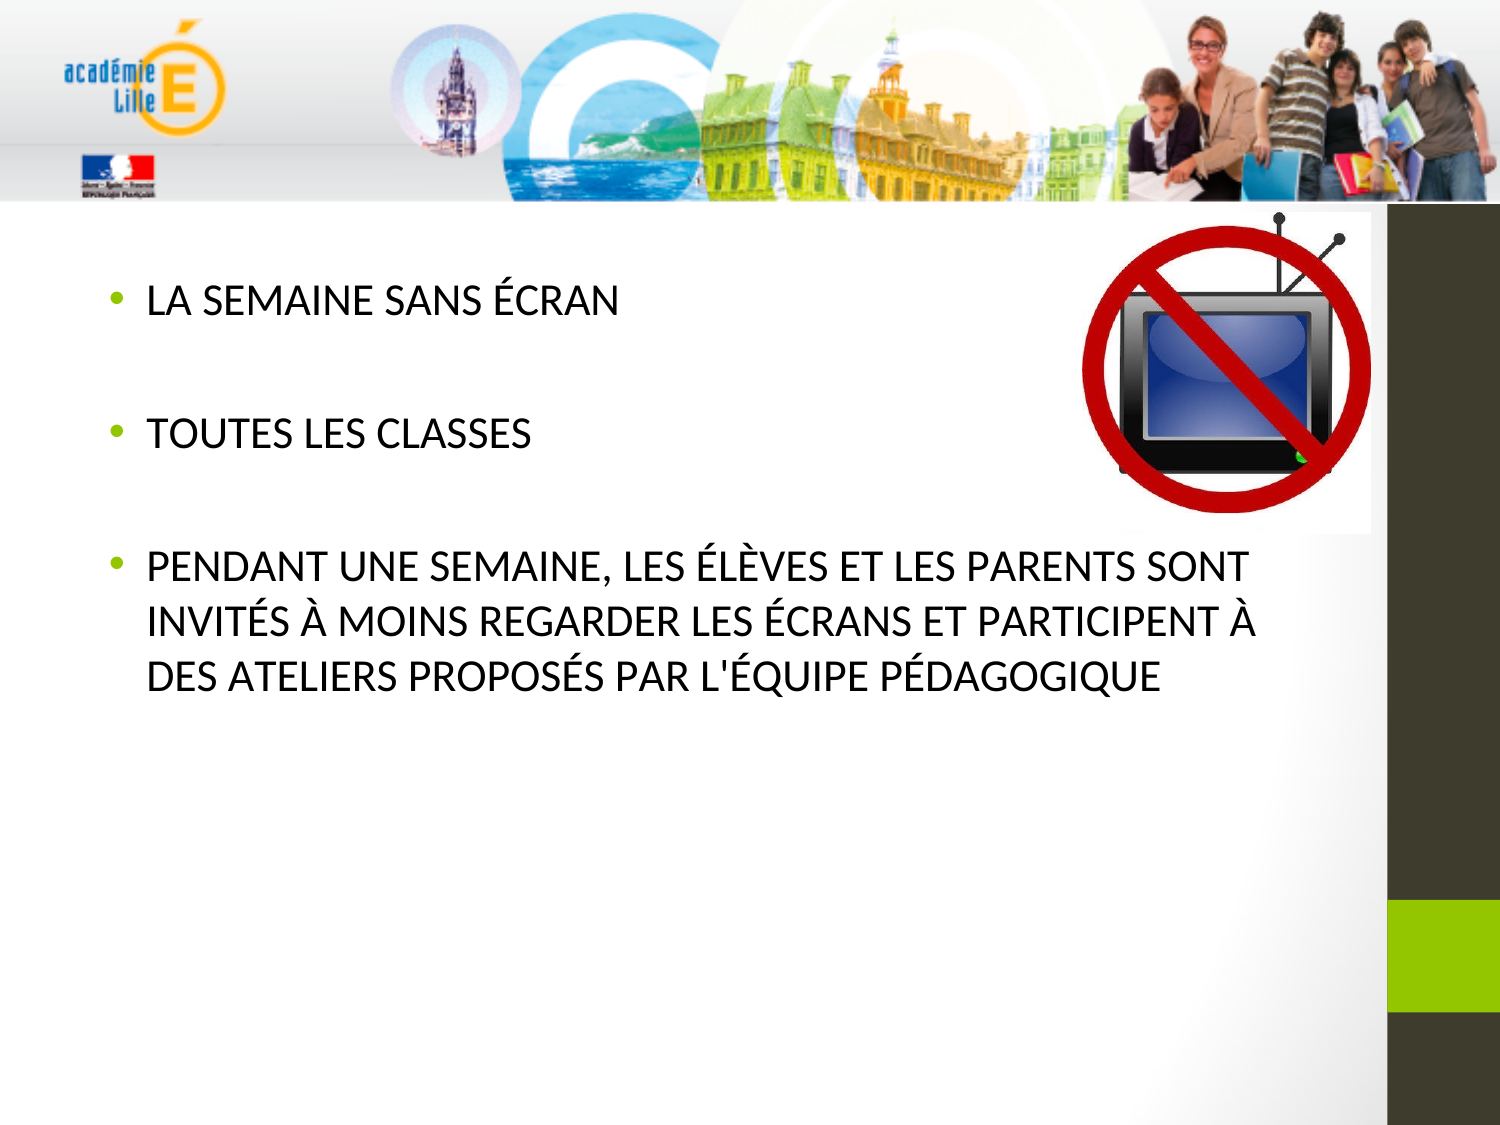

# LA SEMAINE SANS ÉCRAN
TOUTES LES CLASSES
PENDANT UNE SEMAINE, LES ÉLÈVES ET LES PARENTS SONT INVITÉS À MOINS REGARDER LES ÉCRANS ET PARTICIPENT À DES ATELIERS PROPOSÉS PAR L'ÉQUIPE PÉDAGOGIQUE